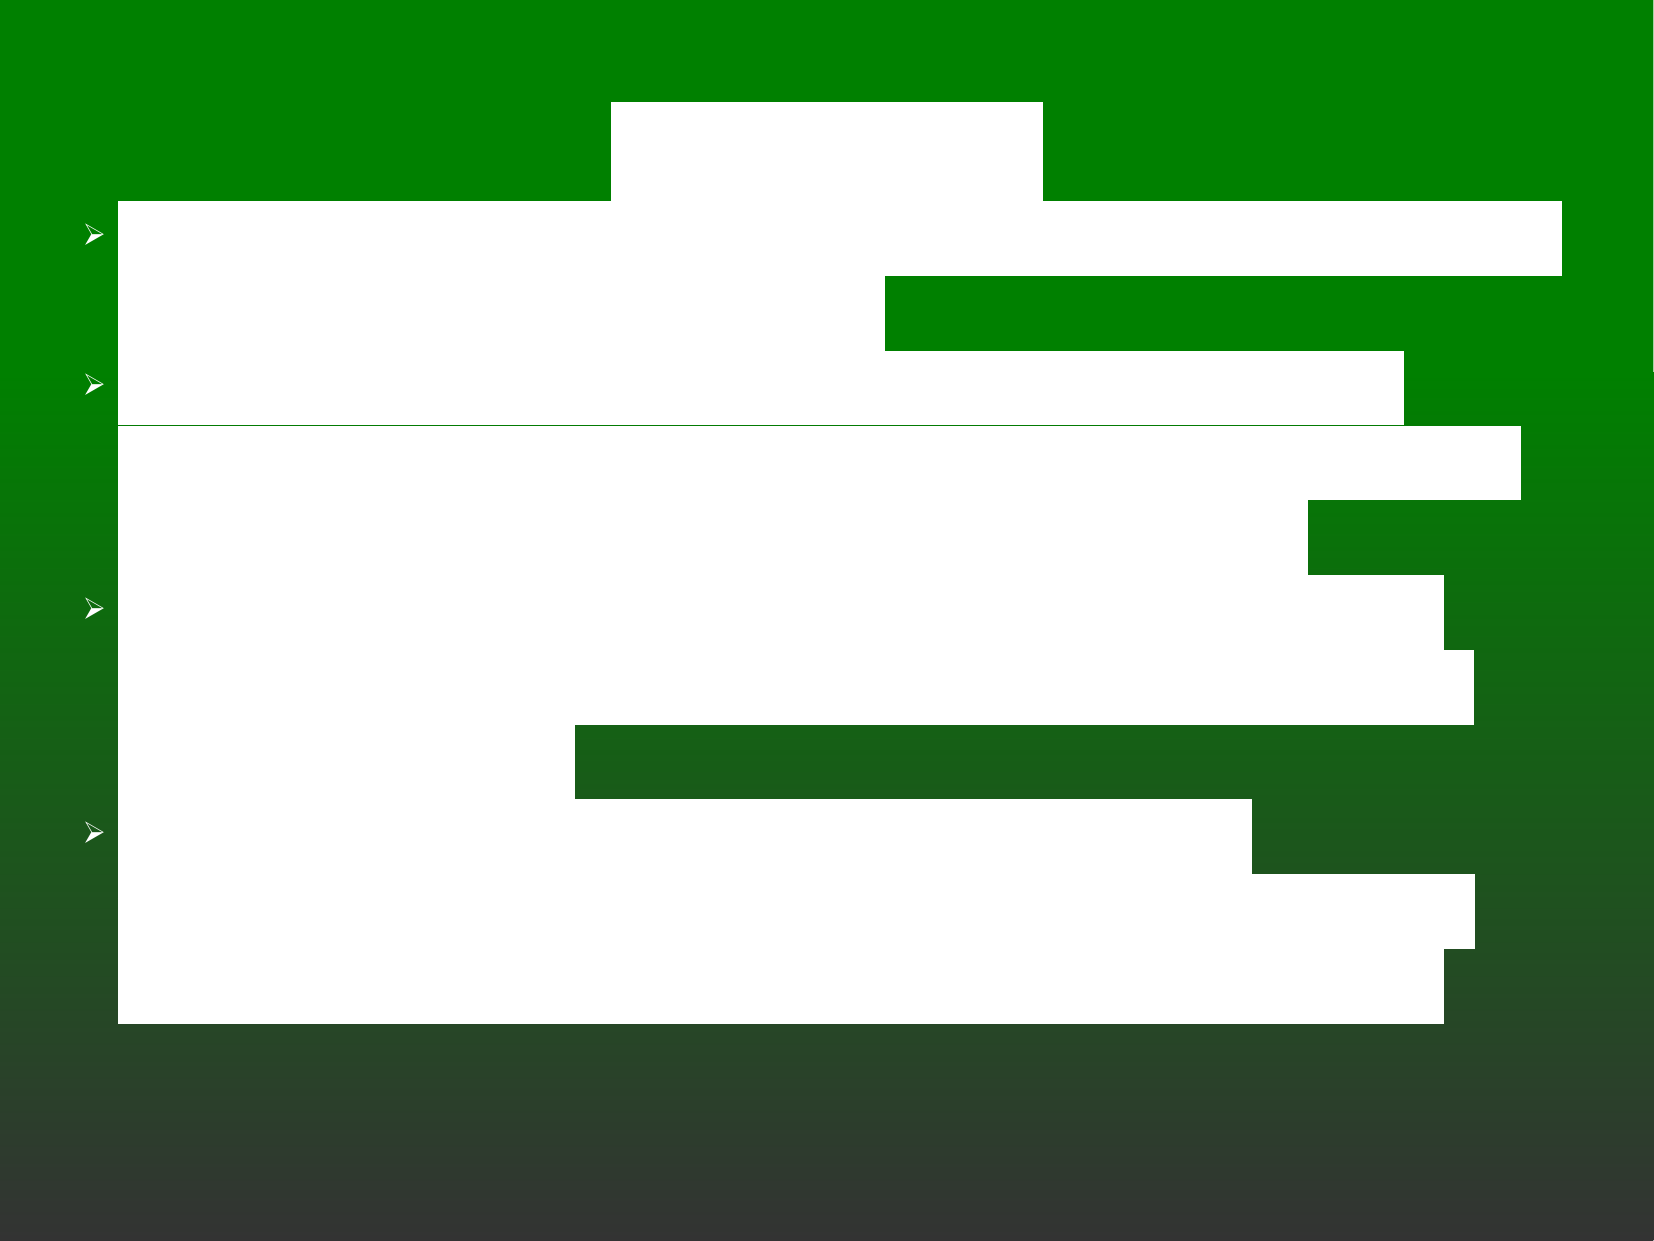

# ISO 11801
Norma międzynarodowa, pierwotnie opracowana na podstawie EIA/TIA 568
Zawiera zalecenia i wytyczne dla systemów okablowania telekomunikacyjnego (nie tylko dla budynków biurowych/administracyjnych)
Standardowo określa budowę sieci do 50000 użytkowników, jednak można stosować go dla większych sieci
Określa zastosowanie i przeznaczenie wszystkich dostępnych kategorii okablowania, zarówno miedzianego jak i światłowodowego